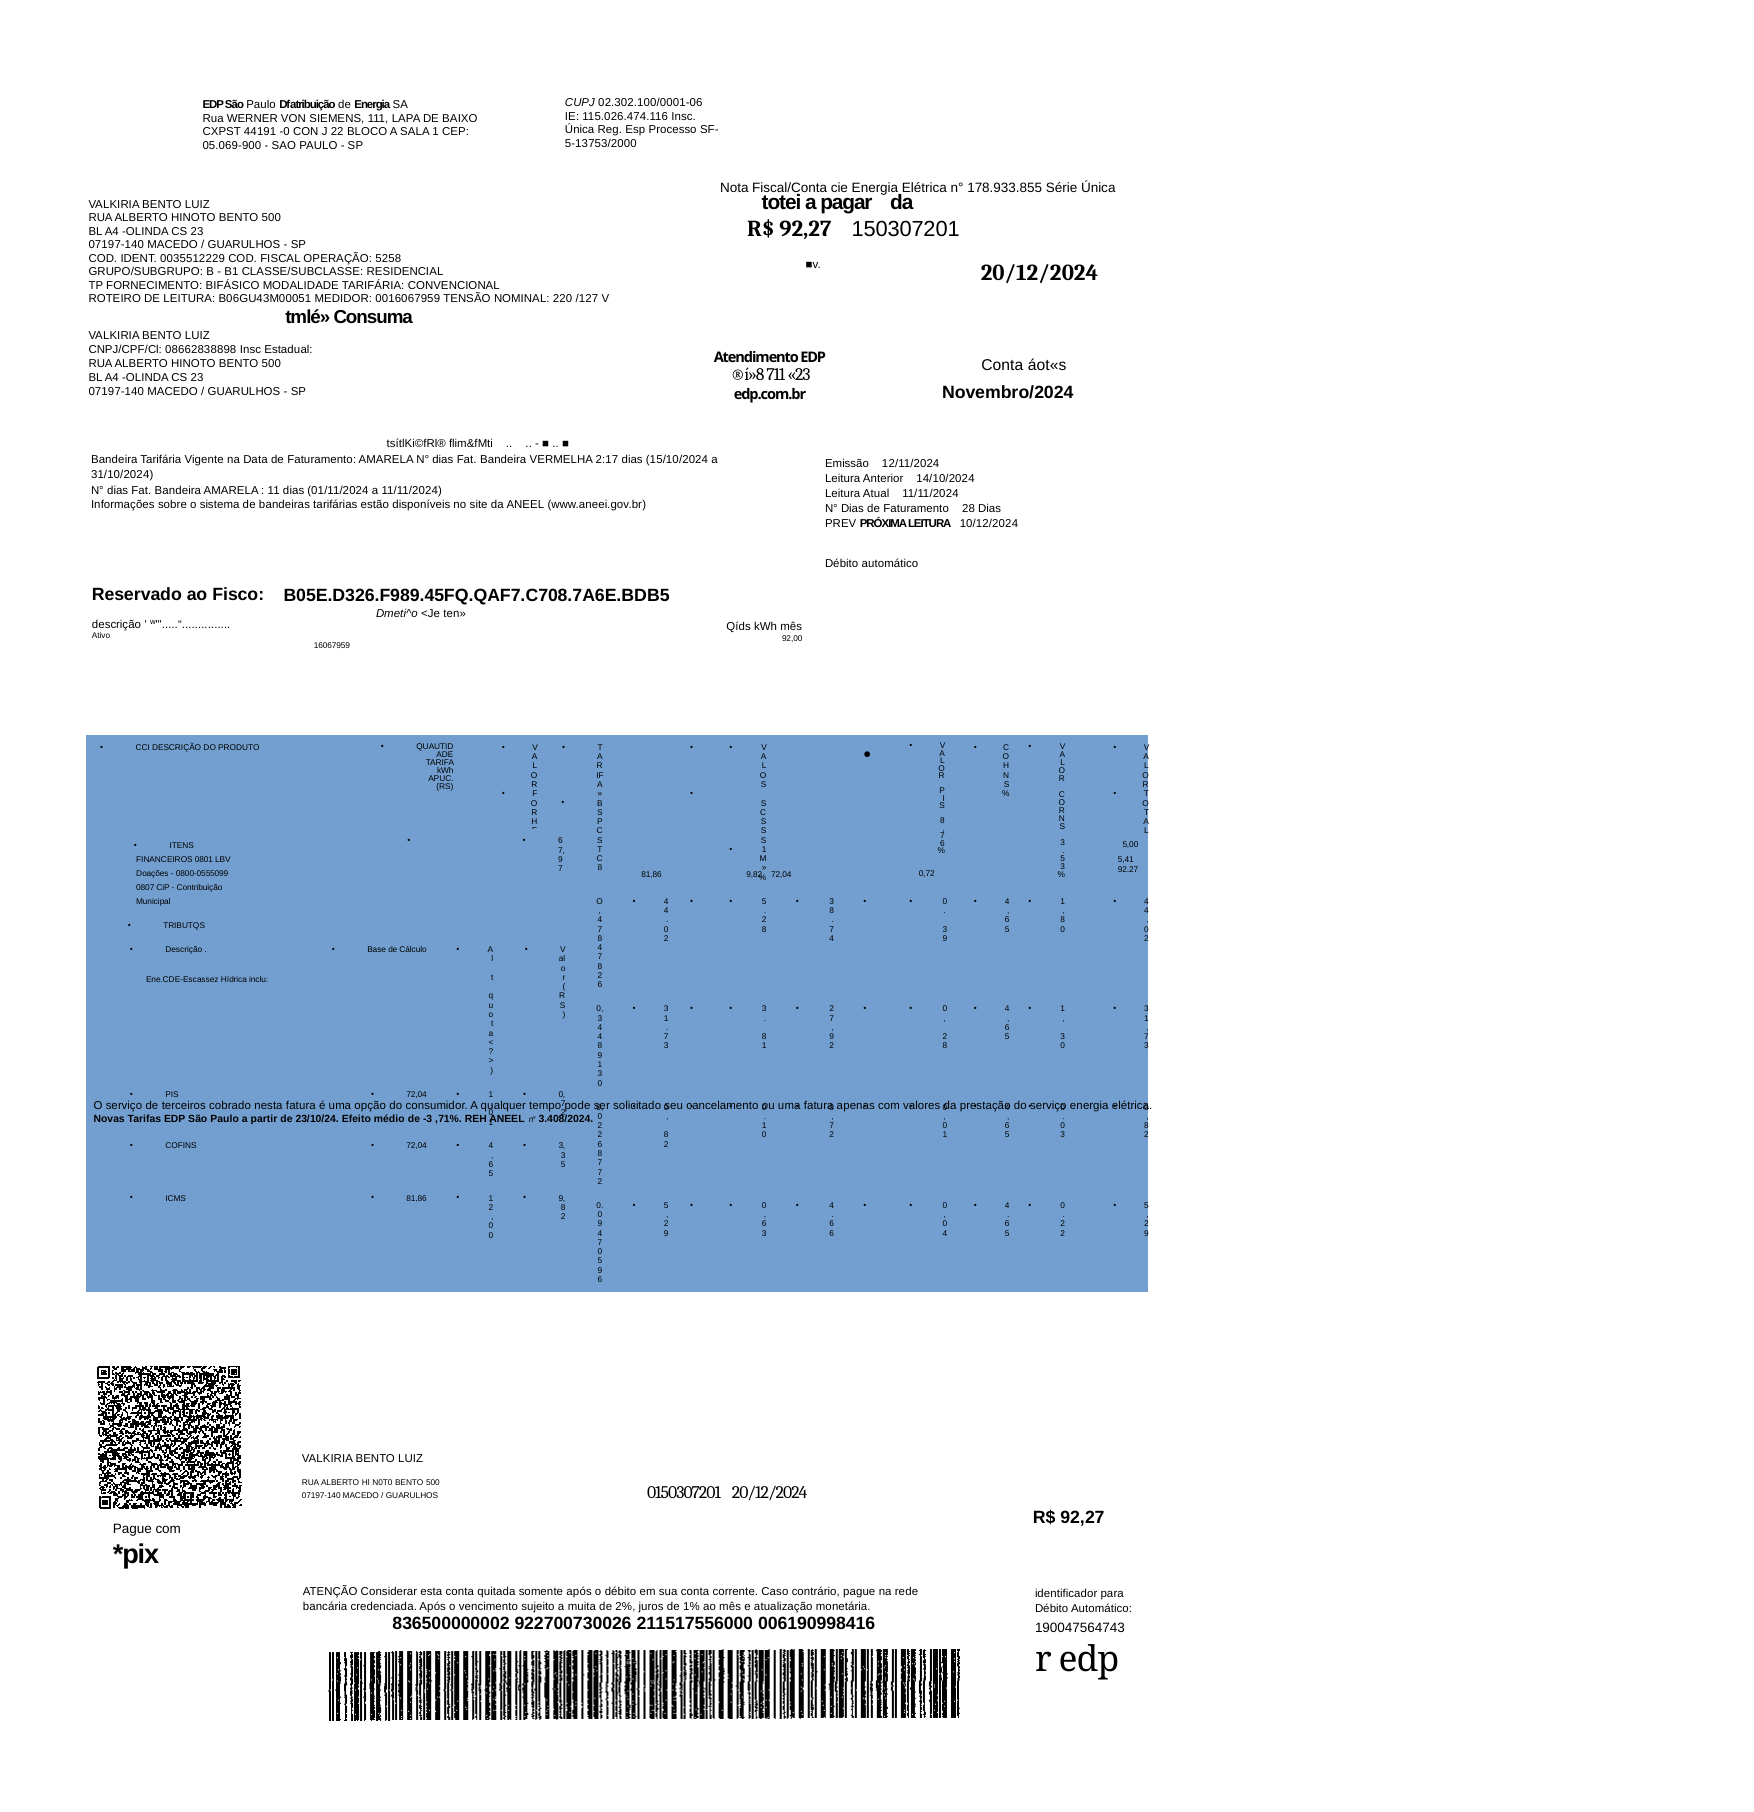

CUPJ 02.302.100/0001-06 IE: 115.026.474.116 Insc. Única Reg. Esp Processo SF-5-13753/2000
EDP São Paulo Dfatribuição de Energia SA
Rua WERNER VON SIEMENS, 111, LAPA DE BAIXO CXPST 44191 -0 CON J 22 BLOCO A SALA 1 CEP: 05.069-900 - SAO PAULO - SP
Nota Fiscal/Conta cie Energia Elétrica n° 178.933.855 Série Única totei a pagar da
R$ 92,27 150307201
VALKIRIA BENTO LUIZ
RUA ALBERTO HINOTO BENTO 500
BL A4 -OLINDA CS 23
07197-140 MACEDO / GUARULHOS - SP
COD. IDENT. 0035512229 COD. FISCAL OPERAÇÃO: 5258
GRUPO/SUBGRUPO: B - B1 CLASSE/SUBCLASSE: RESIDENCIAL
TP FORNECIMENTO: BIFÁSICO MODALIDADE TARIFÁRIA: CONVENCIONAL
ROTEIRO DE LEITURA: B06GU43M00051 MEDIDOR: 0016067959 TENSÃO NOMINAL: 220 /127 V
tmlé» Consuma
VALKIRIA BENTO LUIZ
CNPJ/CPF/Cl: 08662838898 Insc Estadual:
RUA ALBERTO HINOTO BENTO 500
BL A4 -OLINDA CS 23
07197-140 MACEDO / GUARULHOS - SP
■v.
20/12/2024
Conta áot«s Novembro/2024
Atendimento EDP
®í»8 711 «23 edp.com.br
tsítlKi©fRl® flim&fMti .. .. - ■ .. ■
Bandeira Tarifária Vigente na Data de Faturamento: AMARELA N° dias Fat. Bandeira VERMELHA 2:17 dias (15/10/2024 a 31/10/2024)
N° dias Fat. Bandeira AMARELA : 11 dias (01/11/2024 a 11/11/2024)
Informações sobre o sistema de bandeiras tarifárias estão disponíveis no site da ANEEL (www.aneei.gov.br)
Emissão 12/11/2024
Leitura Anterior 14/10/2024
Leitura Atual 11/11/2024
N° Dias de Faturamento 28 Dias
PREV PRÓXIMA LEITURA 10/12/2024
Débito automático
Reservado ao Fisco:
descrição ' w"'.....“...............
Ativo
B05E.D326.F989.45FQ.QAF7.C708.7A6E.BDB5
Dmeti^o <Je ten»
Qíds kWh mês
92,00
16067959
| CCI DESCRIÇÃO DO PRODUTO | QUAUTIDADE TARIFA kWh APUC.{RS) | VALOR FORHEC | TARIFA» BSPCSTC8 | | ALfQ. !CSSS% | VALOS SCSSS 1M»% | | & | VALOR PIS 8,76% | COHNS% | VALOR CORNS 3.53% | VALOR TOTAL |
| --- | --- | --- | --- | --- | --- | --- | --- | --- | --- | --- | --- | --- |
| 0605 TUSD - Consul!» | 92,0000 0,39733000 | 36,55 | O, 47847826 | 44.02 | 12,00 | 5.28 | 38.74 | 1,01 | 0. 39 | 4,65 | 1,80 | 44,02 |
| 0601 TE - Consumo | 92, 0000 0. 28628429 | 26. 34 | 0, 34489130 | 31.73 | 12,00 | 3. 81 | 27, 92 | 1,01 | 0, 28 | 4,65 | 1, 30 | 31,73 |
| 0698 Adi ci onal Bandei ra Amarei a | 36,1429 0,01885000 | 0, 68 | 0,02268772 | 0, 82 | 12,00 | 0.10 | 0, 72 | 1,01 | 0,01 | 4,65 | 0.03 | 0,82 |
| 0699 Adicional Bandeira Vermelha 2 | 55.8571 0,07877000 | 4,40 | 0.09470596 | 5,29 | 12,00 | 0,63 | 4.66 | 1,01 | 0,04 | 4.65 | 0.22 | 5,29 |
| ITENS FINANCEIROS 0801 LBV Doações - 0800-0555099 0807 CiP - Contribuição Municipal | TOTAL | | 67, 97 |
| --- | --- | --- | --- |
| TRIBUTQS | | | |
| Descrição . | Base de Cálculo | Al t quota<?>) | Valor (RS) |
| PIS | 72,04 | 1,01 | 0, 72 |
| COFINS | 72,04 | 4,65 | 3, 35 |
| ICMS | 81,86 | 12,00 | 9,82 |
5,00
5,41
92.27
0,72
9,82 72,04
81,86
Ene.CDE-Escassez Hídrica inclu:
O serviço de terceiros cobrado nesta fatura é uma opção do consumidor. A qualquer tempo pode ser solicitado seu cancelamento ou uma fatura apenas com valores da prestação do serviço energia elétrica.
Novas Tarifas EDP São Paulo a partir de 23/10/24. Efeito médio de -3 ,71%. REH ANEEL n° 3.408/2024.
VALKIRIA BENTO LUIZ
RUA ALBERTO Hl N0T0 BENTO 500 07197-140 MACEDO / GUARULHOS
0150307201 20/12/2024
R$ 92,27
Pague com
*pix
ATENÇÃO Considerar esta conta quitada somente após o débito em sua conta corrente. Caso contrário, pague na rede bancária credenciada. Após o vencimento sujeito a muita de 2%, juros de 1% ao mês e atualização monetária.
836500000002 922700730026 211517556000 006190998416
identificador para Débito Automático:
190047564743
r edp